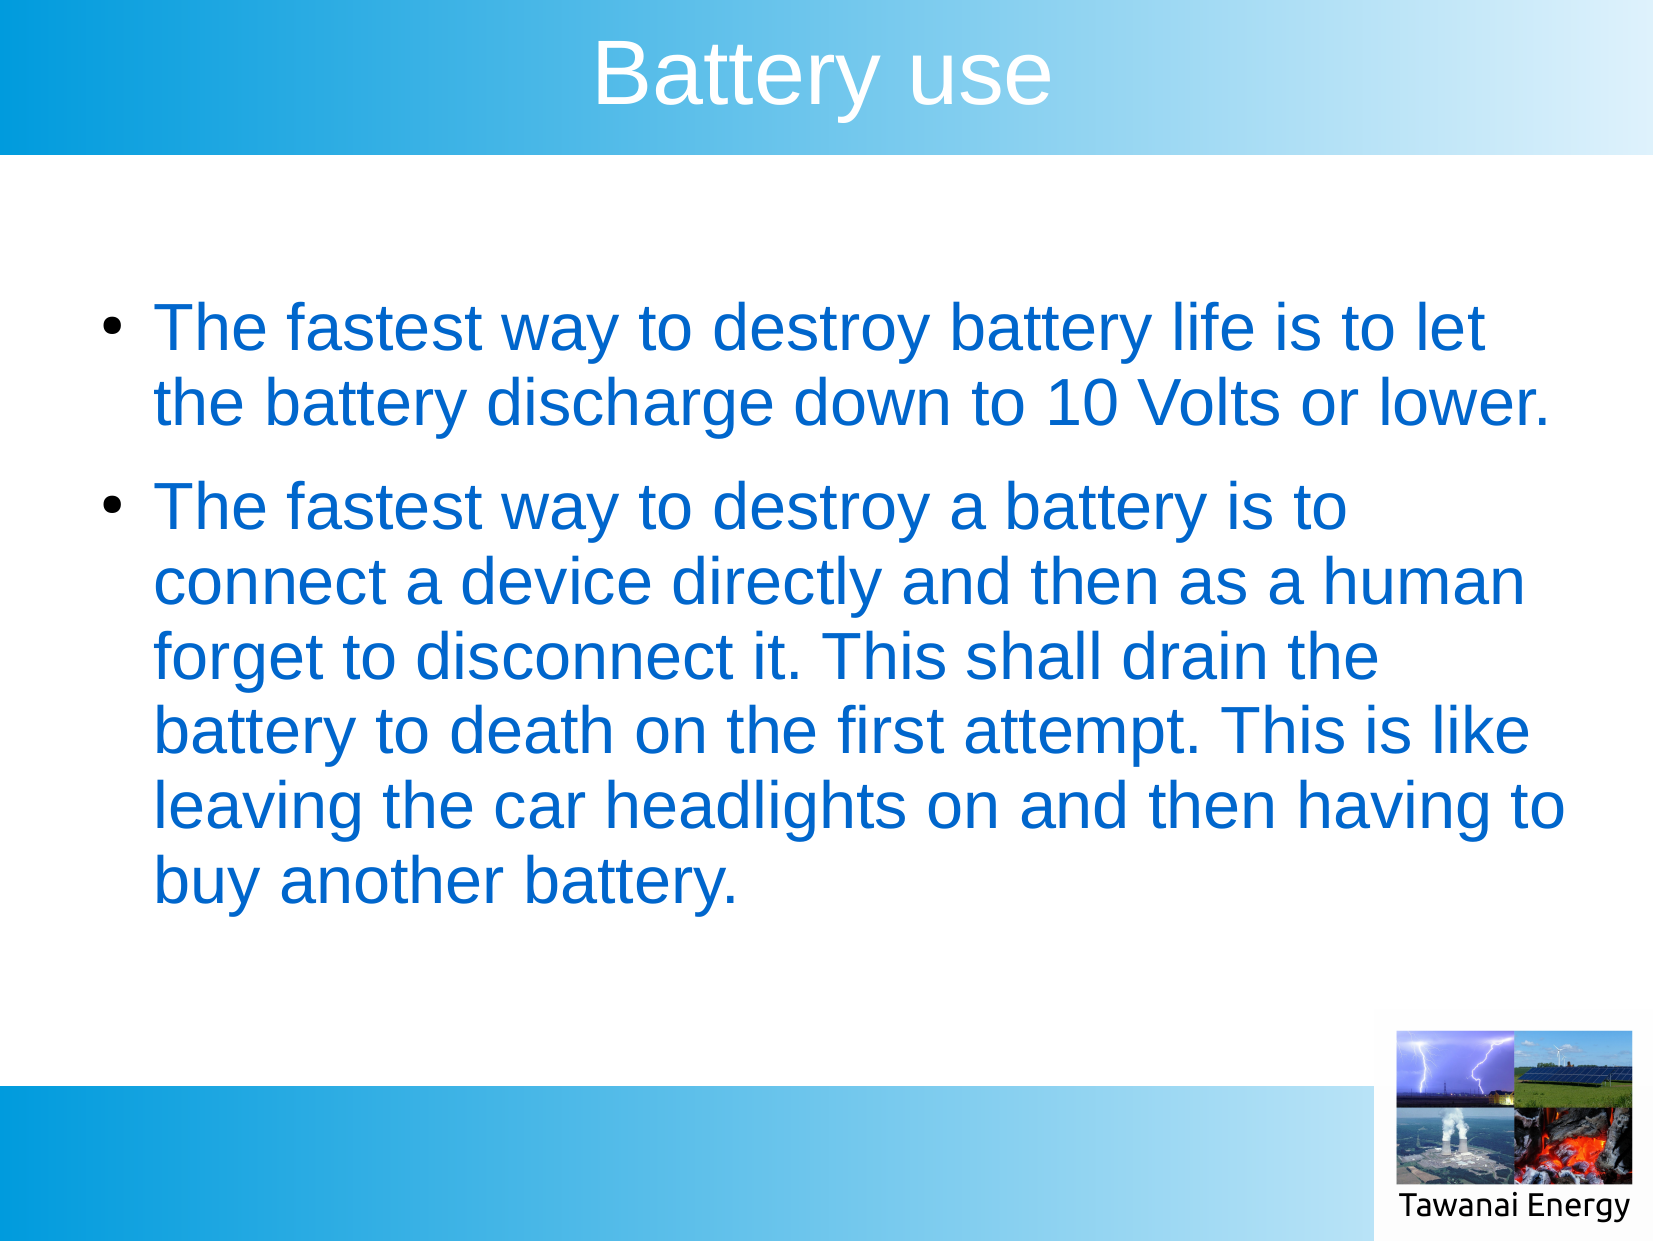

# Battery use
The fastest way to destroy battery life is to let the battery discharge down to 10 Volts or lower.
The fastest way to destroy a battery is to connect a device directly and then as a human forget to disconnect it. This shall drain the battery to death on the first attempt. This is like leaving the car headlights on and then having to buy another battery.